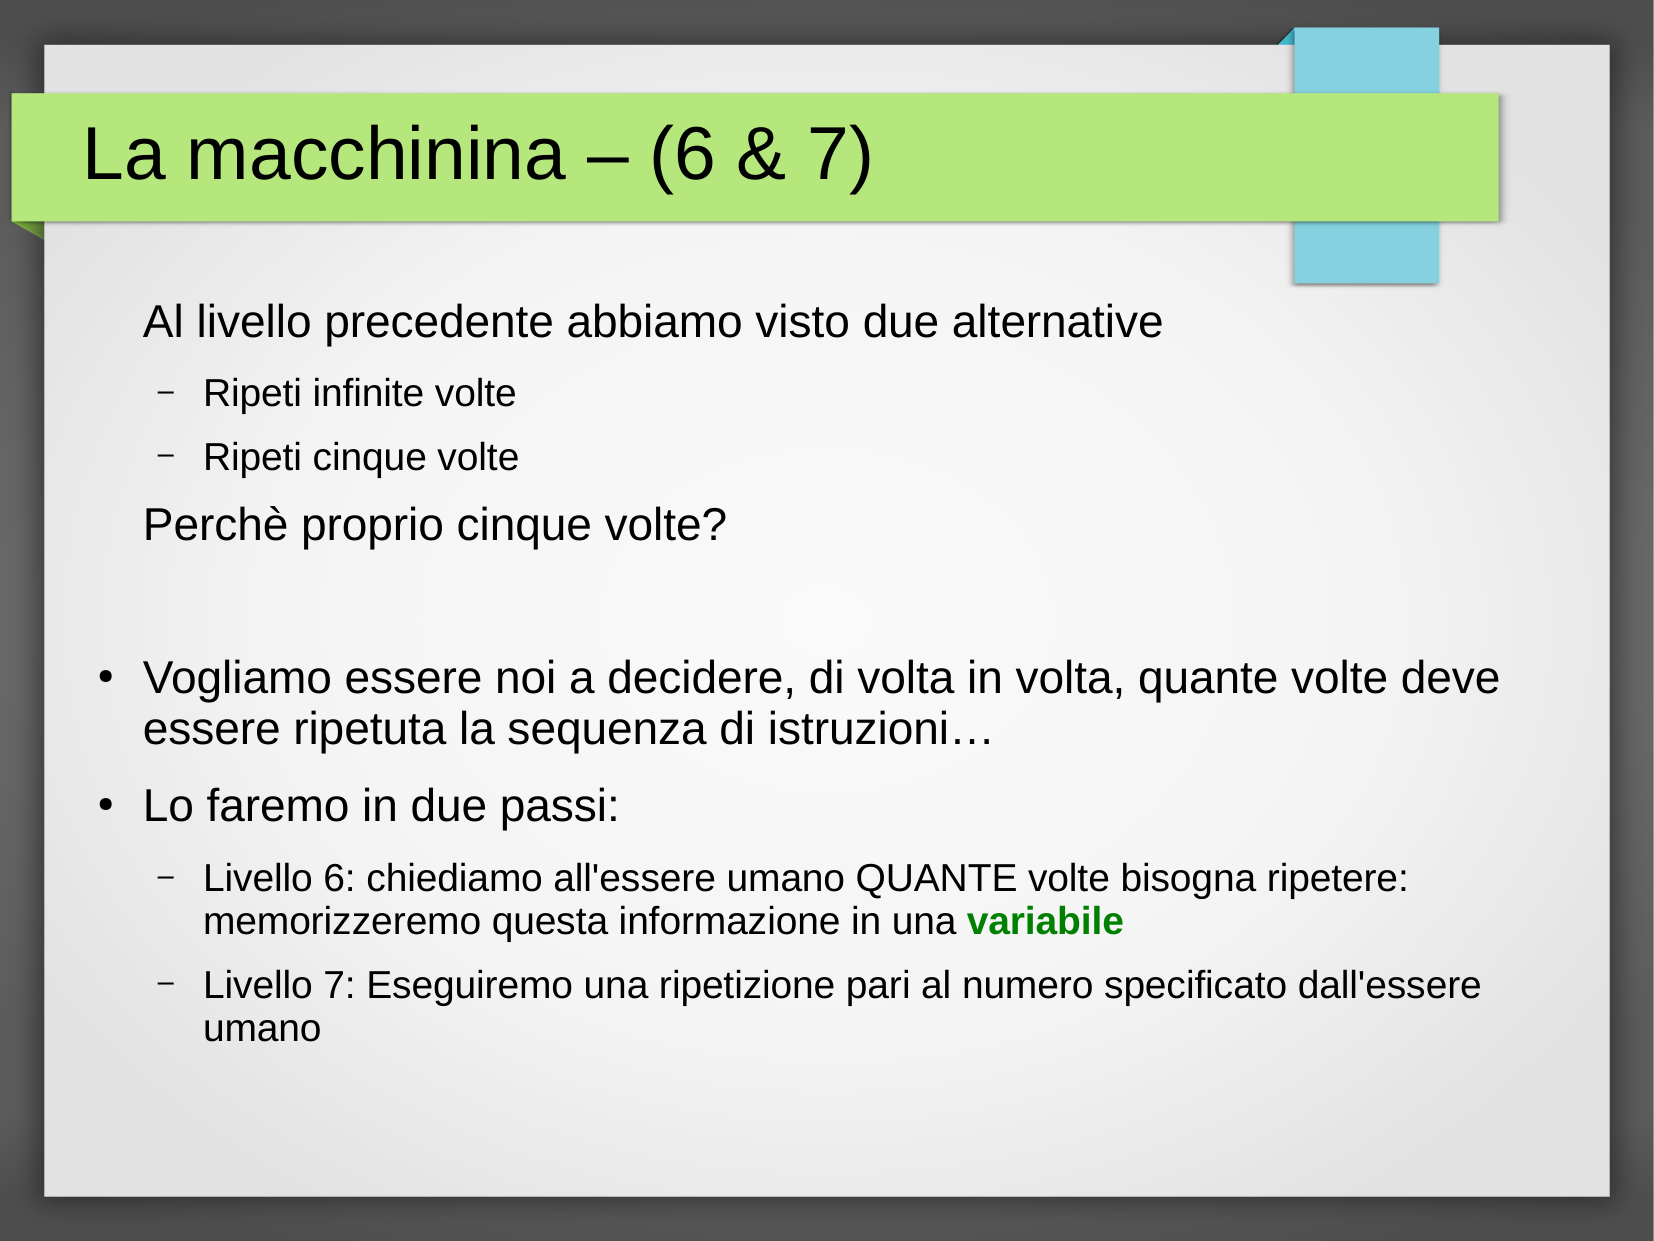

# La macchinina – (6 & 7)
Al livello precedente abbiamo visto due alternative
Ripeti infinite volte
Ripeti cinque volte
Perchè proprio cinque volte?
Vogliamo essere noi a decidere, di volta in volta, quante volte deve essere ripetuta la sequenza di istruzioni…
Lo faremo in due passi:
Livello 6: chiediamo all'essere umano QUANTE volte bisogna ripetere: memorizzeremo questa informazione in una variabile
Livello 7: Eseguiremo una ripetizione pari al numero specificato dall'essere umano